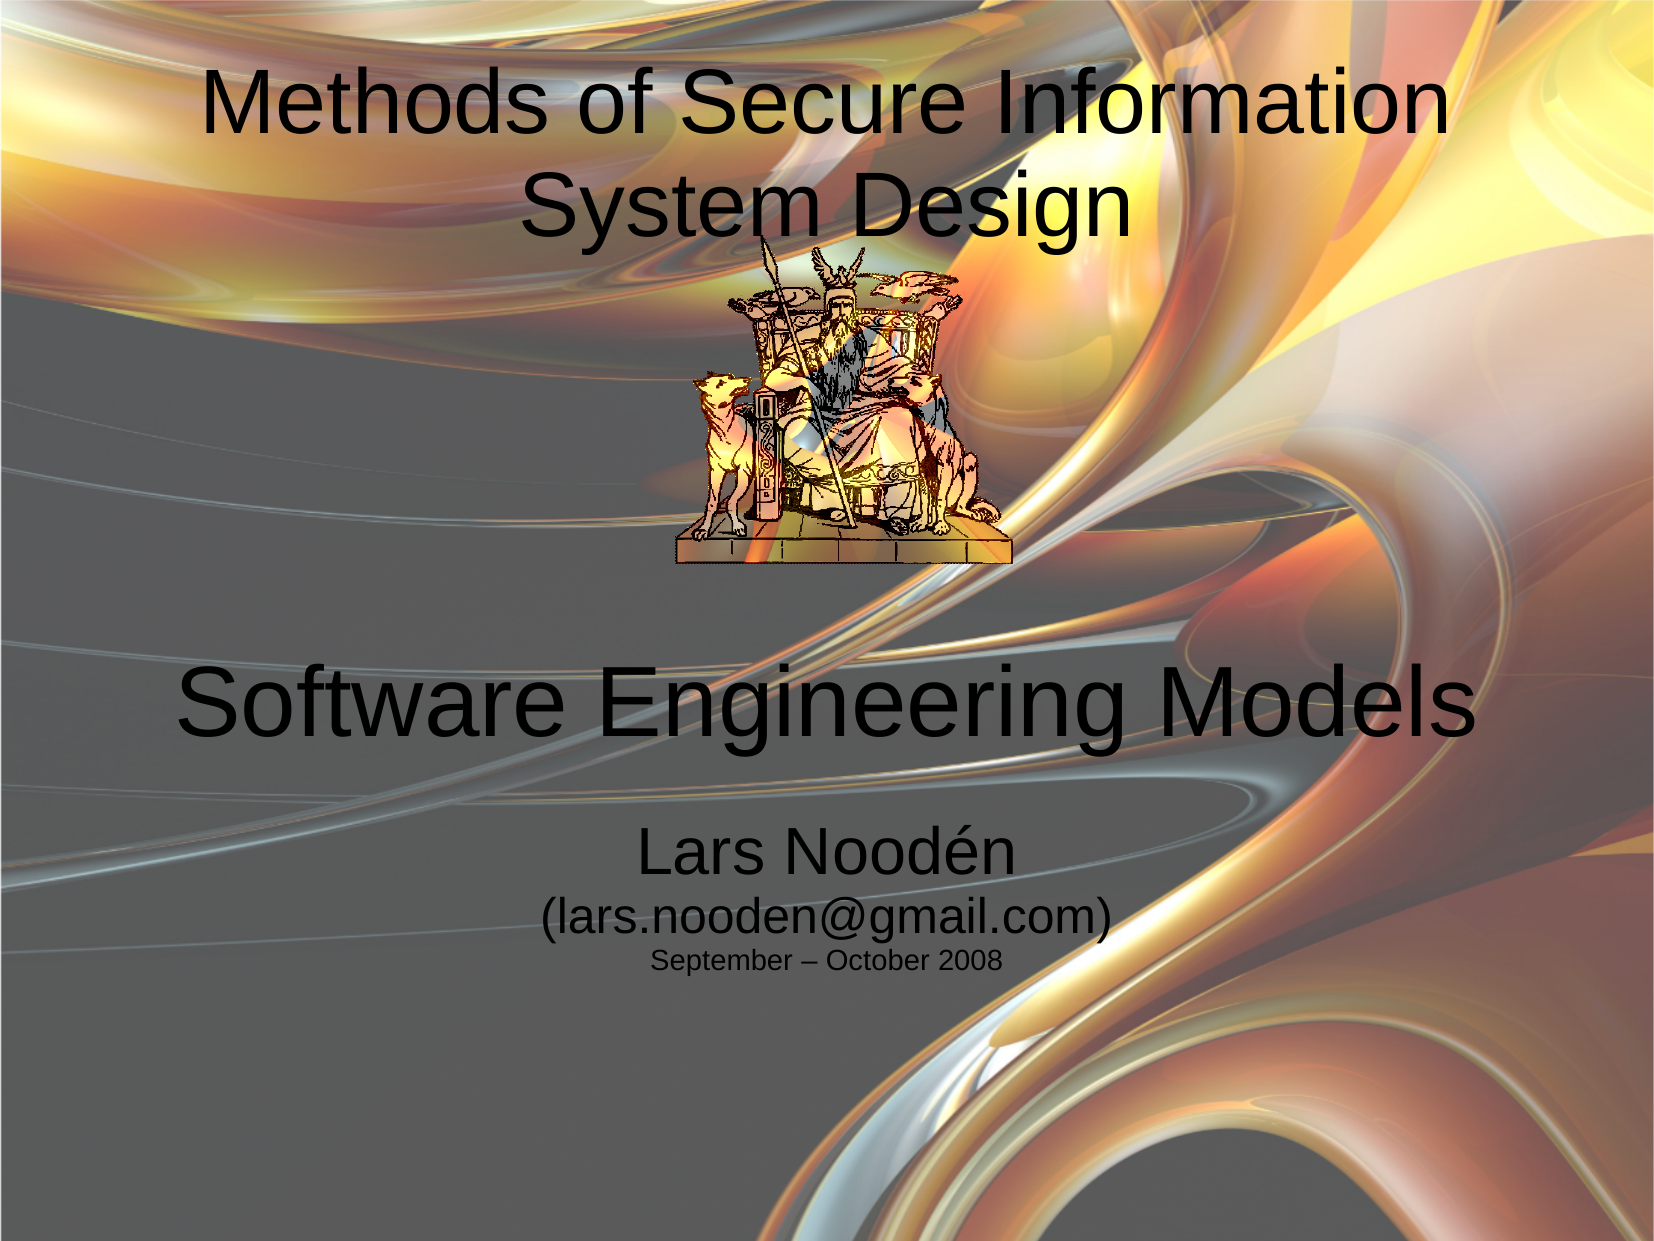

# Methods of Secure Information System Design
Software Engineering Models
Lars Noodén
(lars.nooden@gmail.com)
September – October 2008